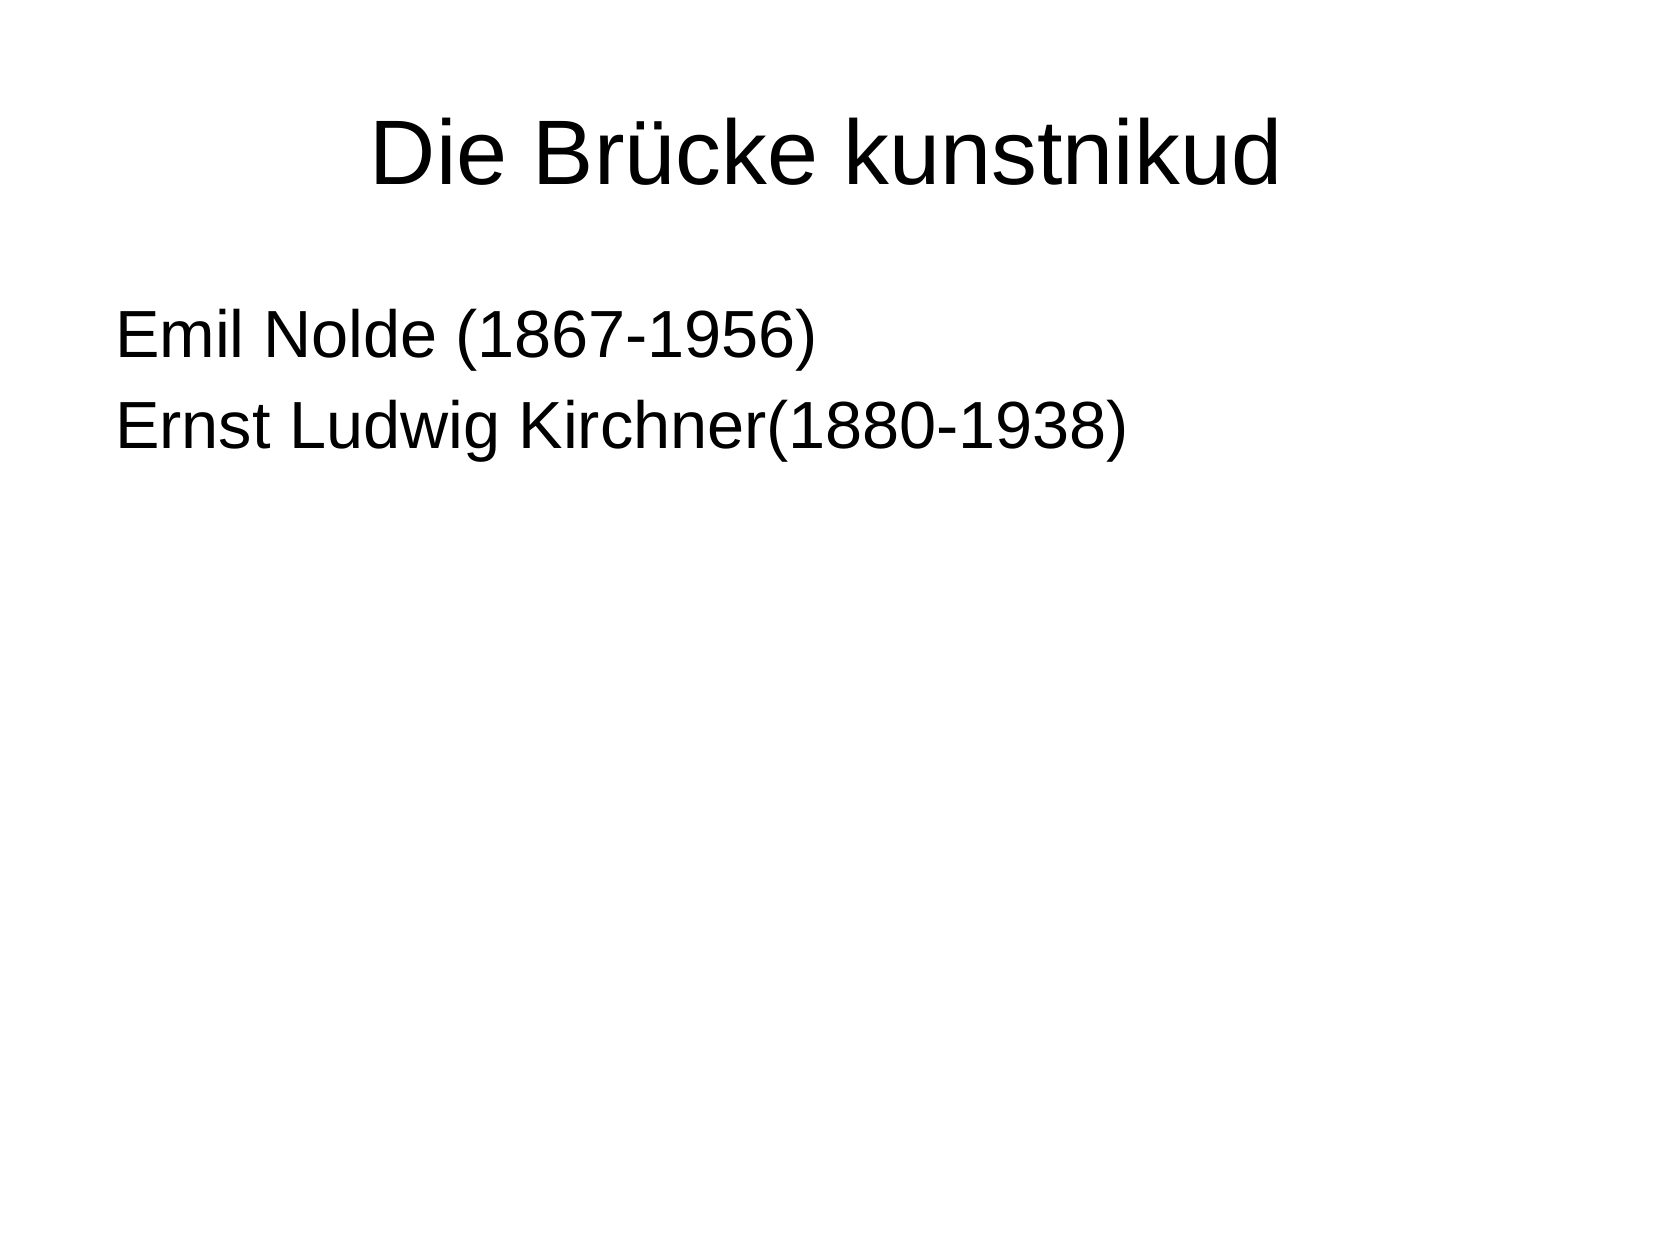

# Die Brücke kunstnikud
Emil Nolde (1867-1956)
Ernst Ludwig Kirchner(1880-1938)